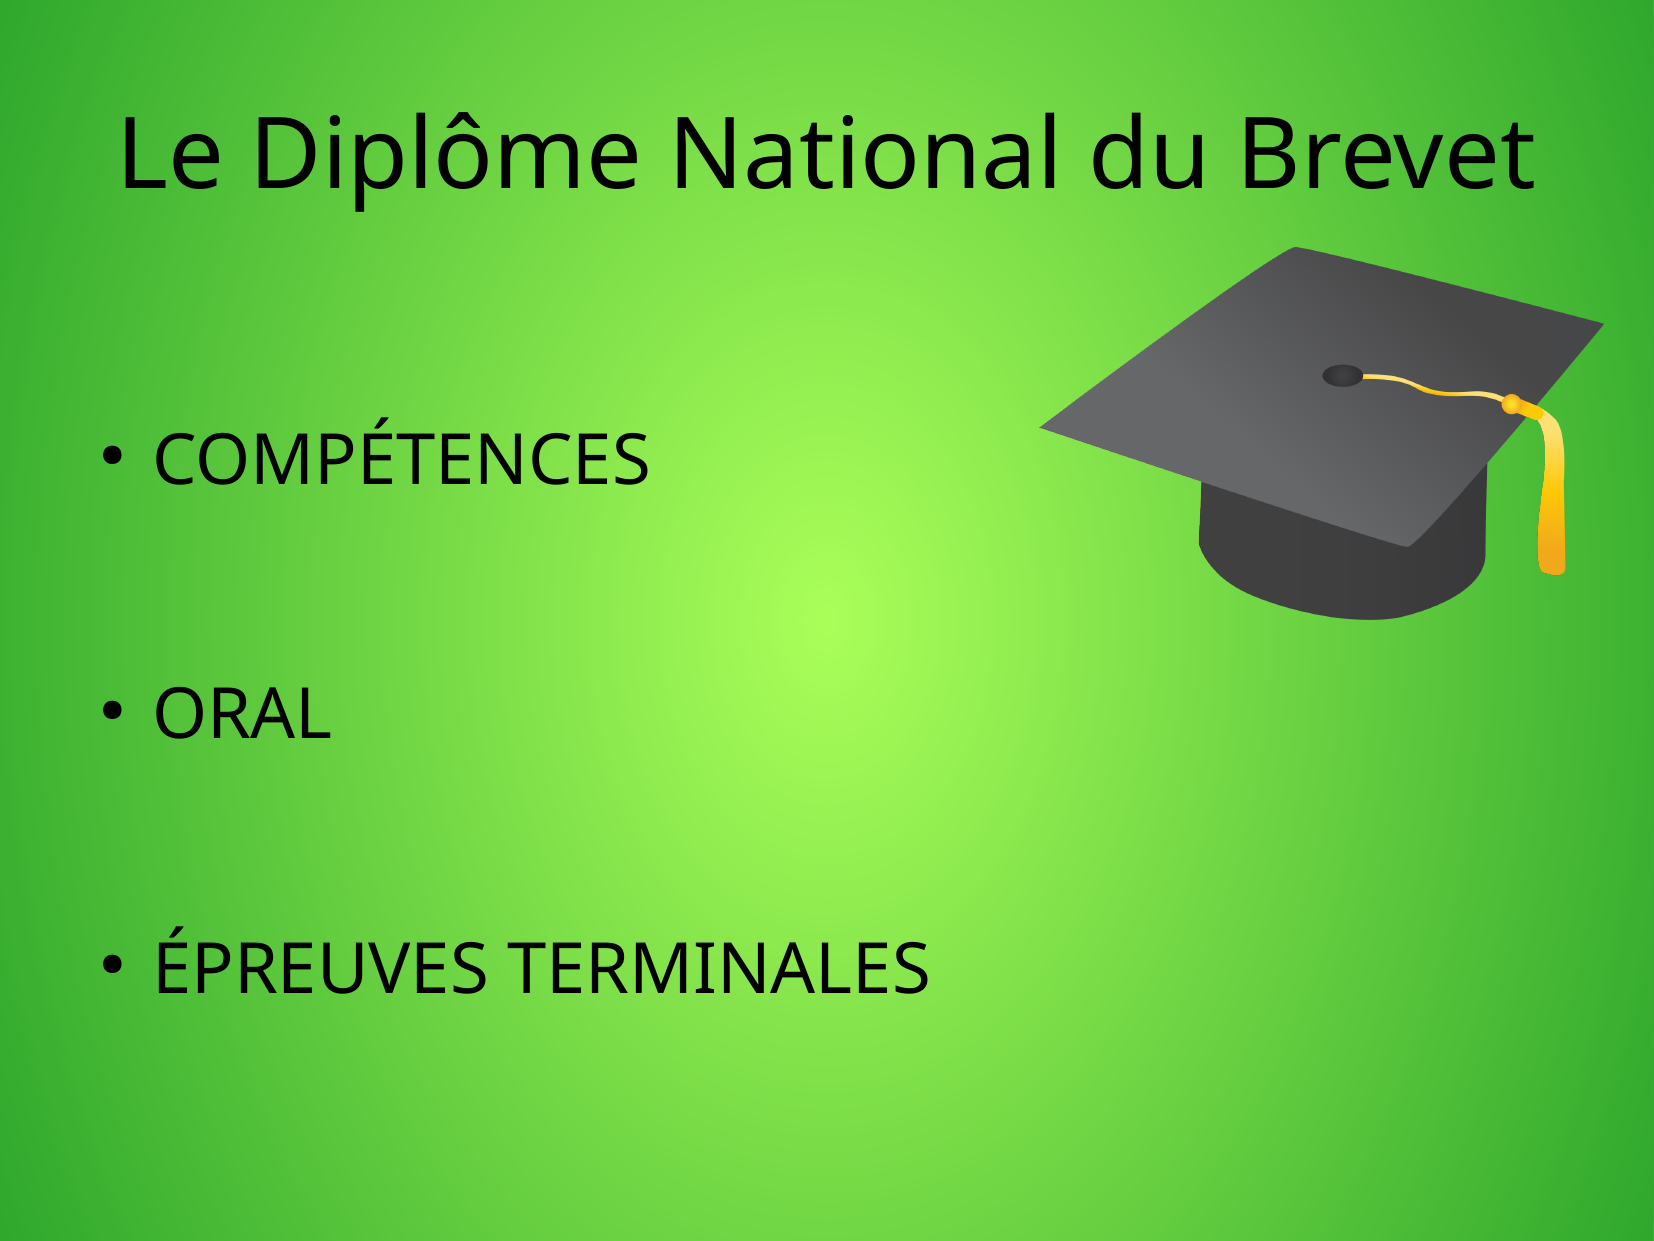

# Le Diplôme National du Brevet
COMPÉTENCES
ORAL
ÉPREUVES TERMINALES